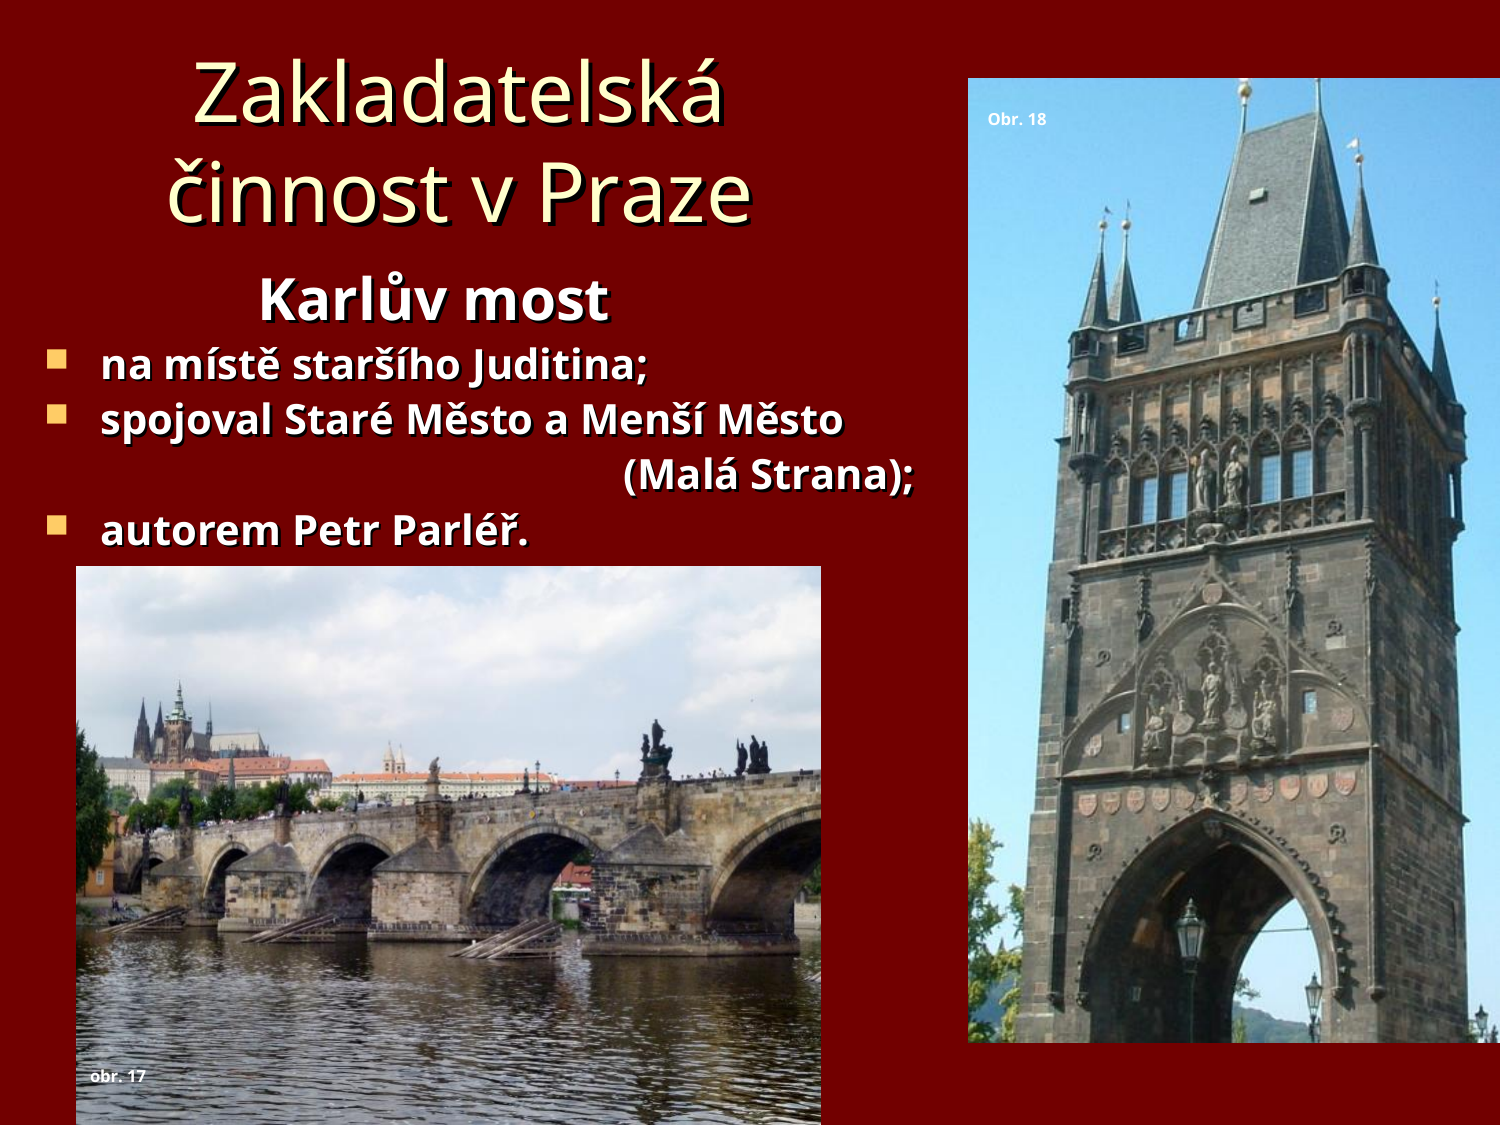

# Zakladatelská činnost v Praze
Obr. 18
 Karlův most
na místě staršího Juditina;
spojoval Staré Město a Menší Město
				 (Malá Strana);
autorem Petr Parléř.
obr. 17